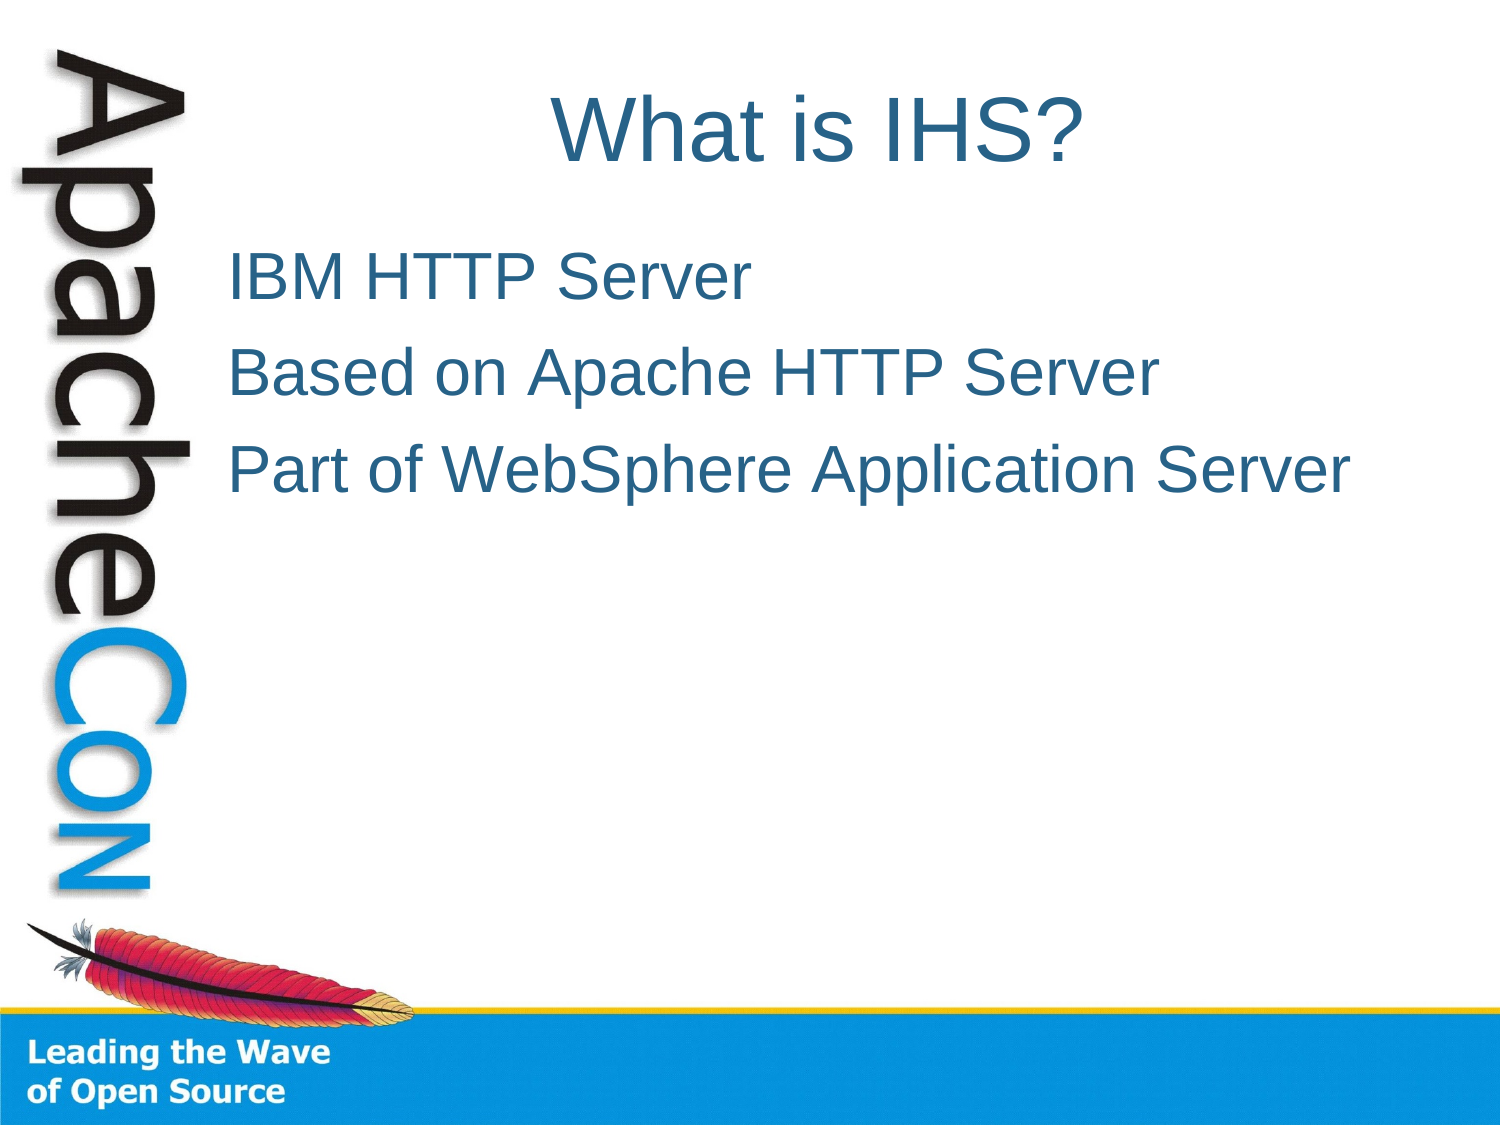

# What is IHS?
IBM HTTP Server
Based on Apache HTTP Server
Part of WebSphere Application Server